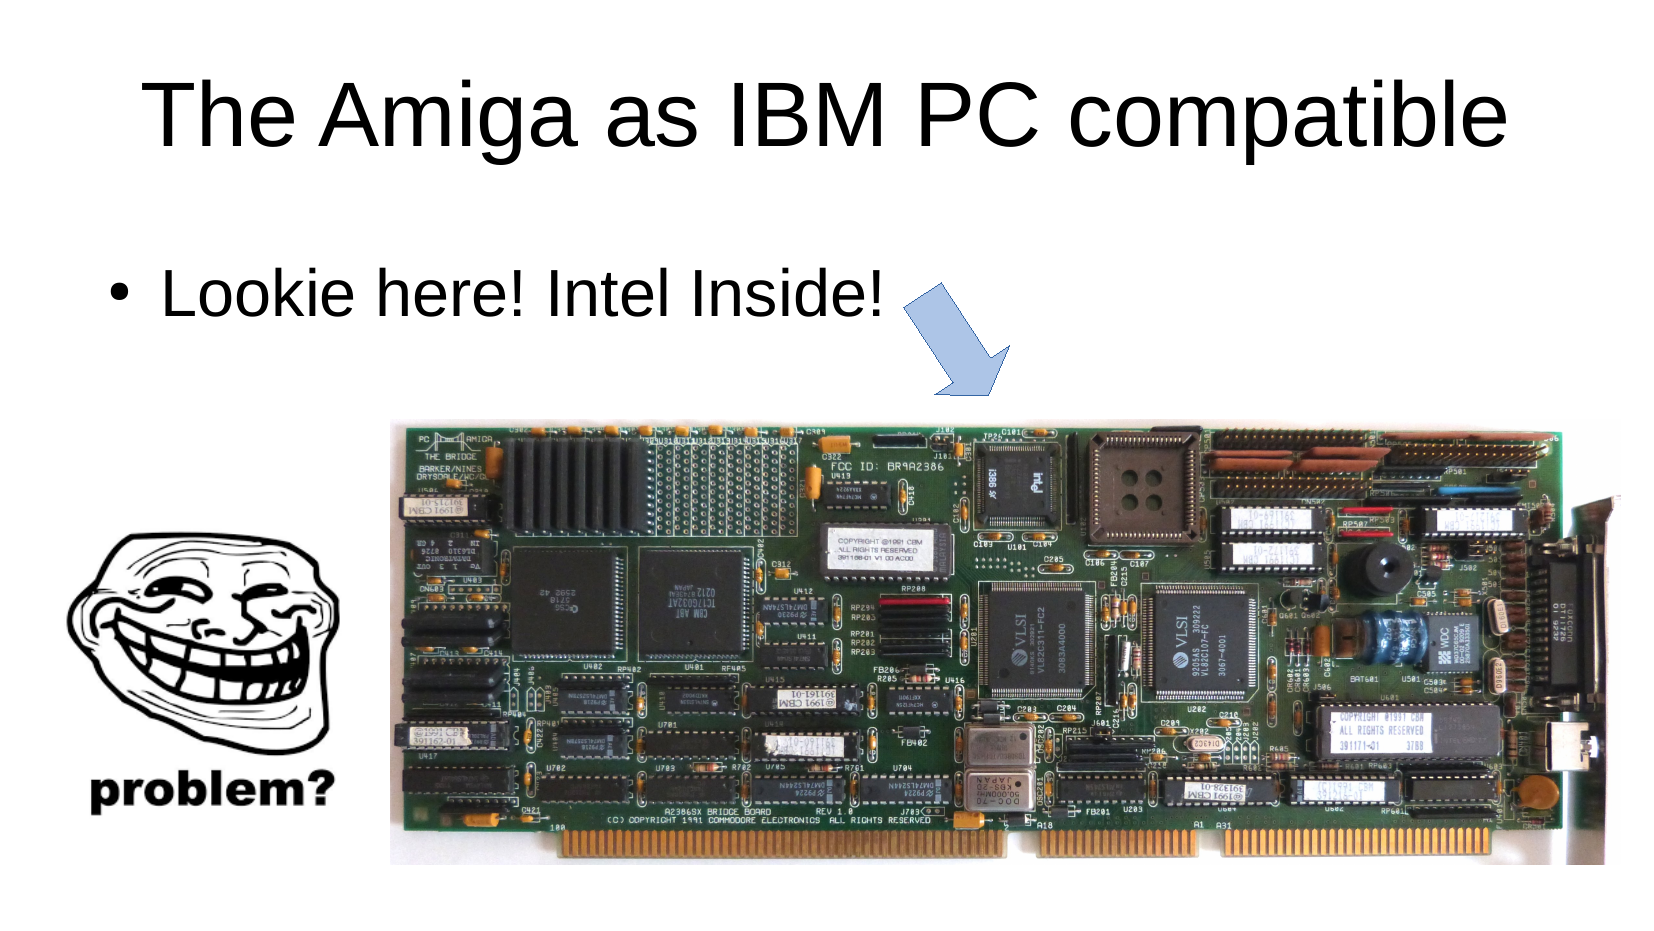

# The Amiga as IBM PC compatible
Lookie here! Intel Inside!